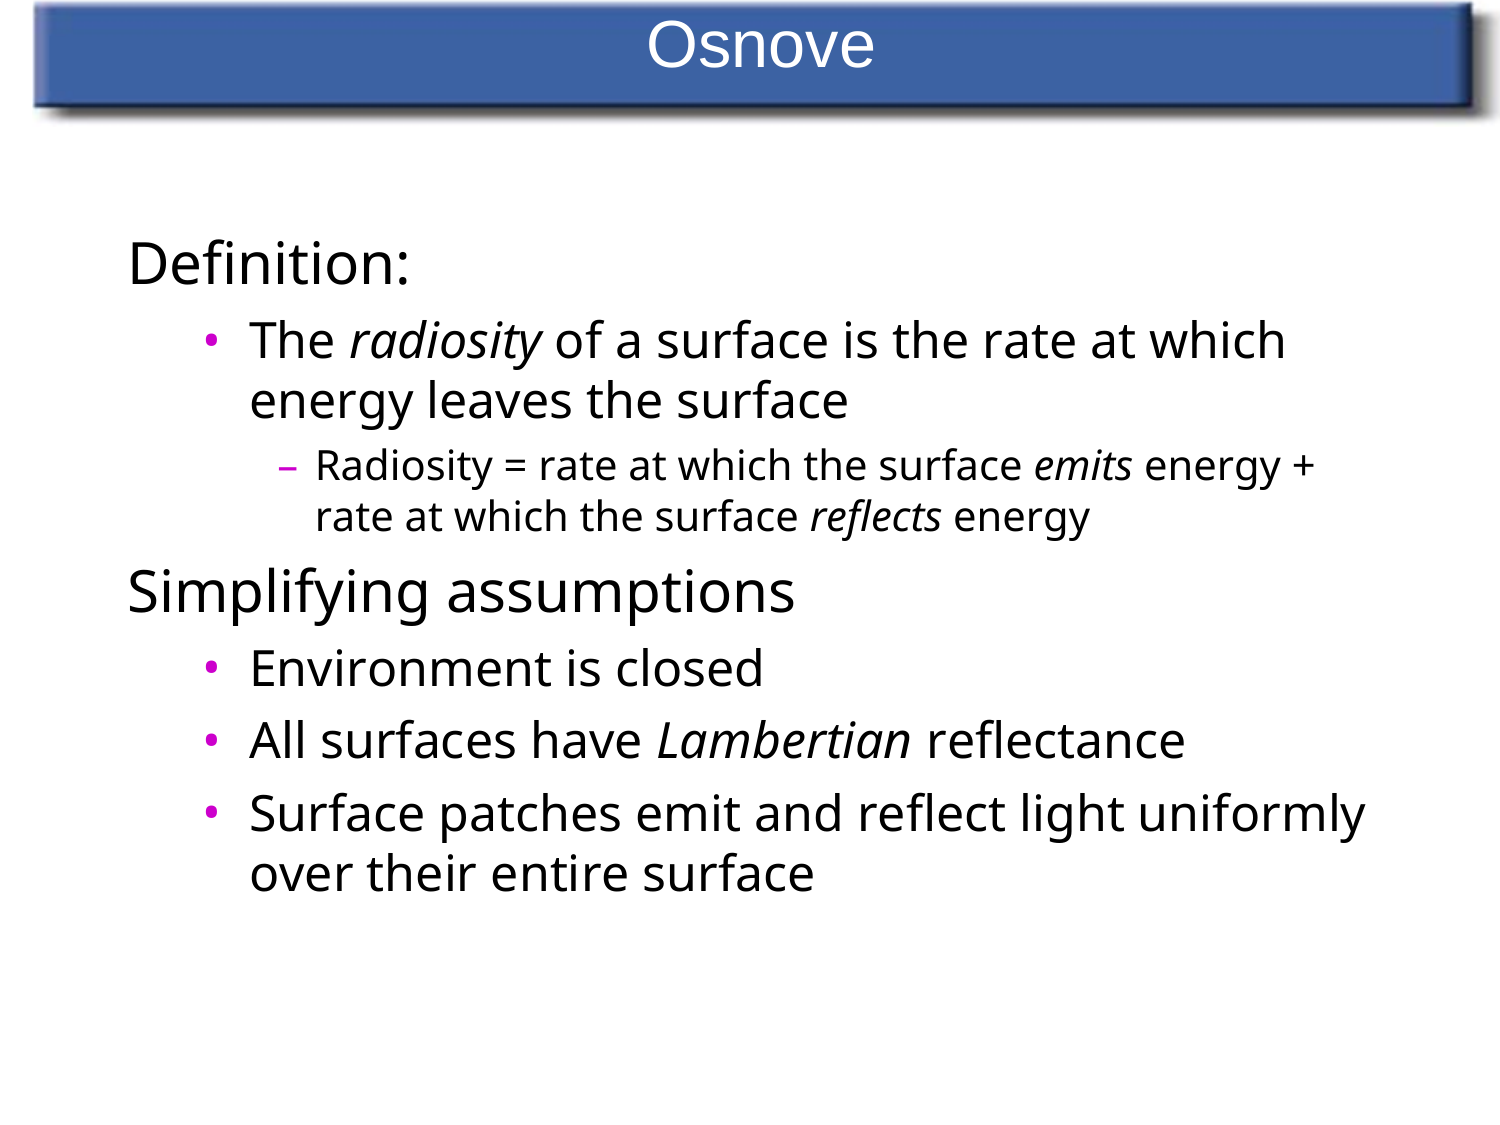

# Osnove
Definition:
The radiosity of a surface is the rate at which energy leaves the surface
Radiosity = rate at which the surface emits energy + rate at which the surface reflects energy
Simplifying assumptions
Environment is closed
All surfaces have Lambertian reflectance
Surface patches emit and reflect light uniformly over their entire surface